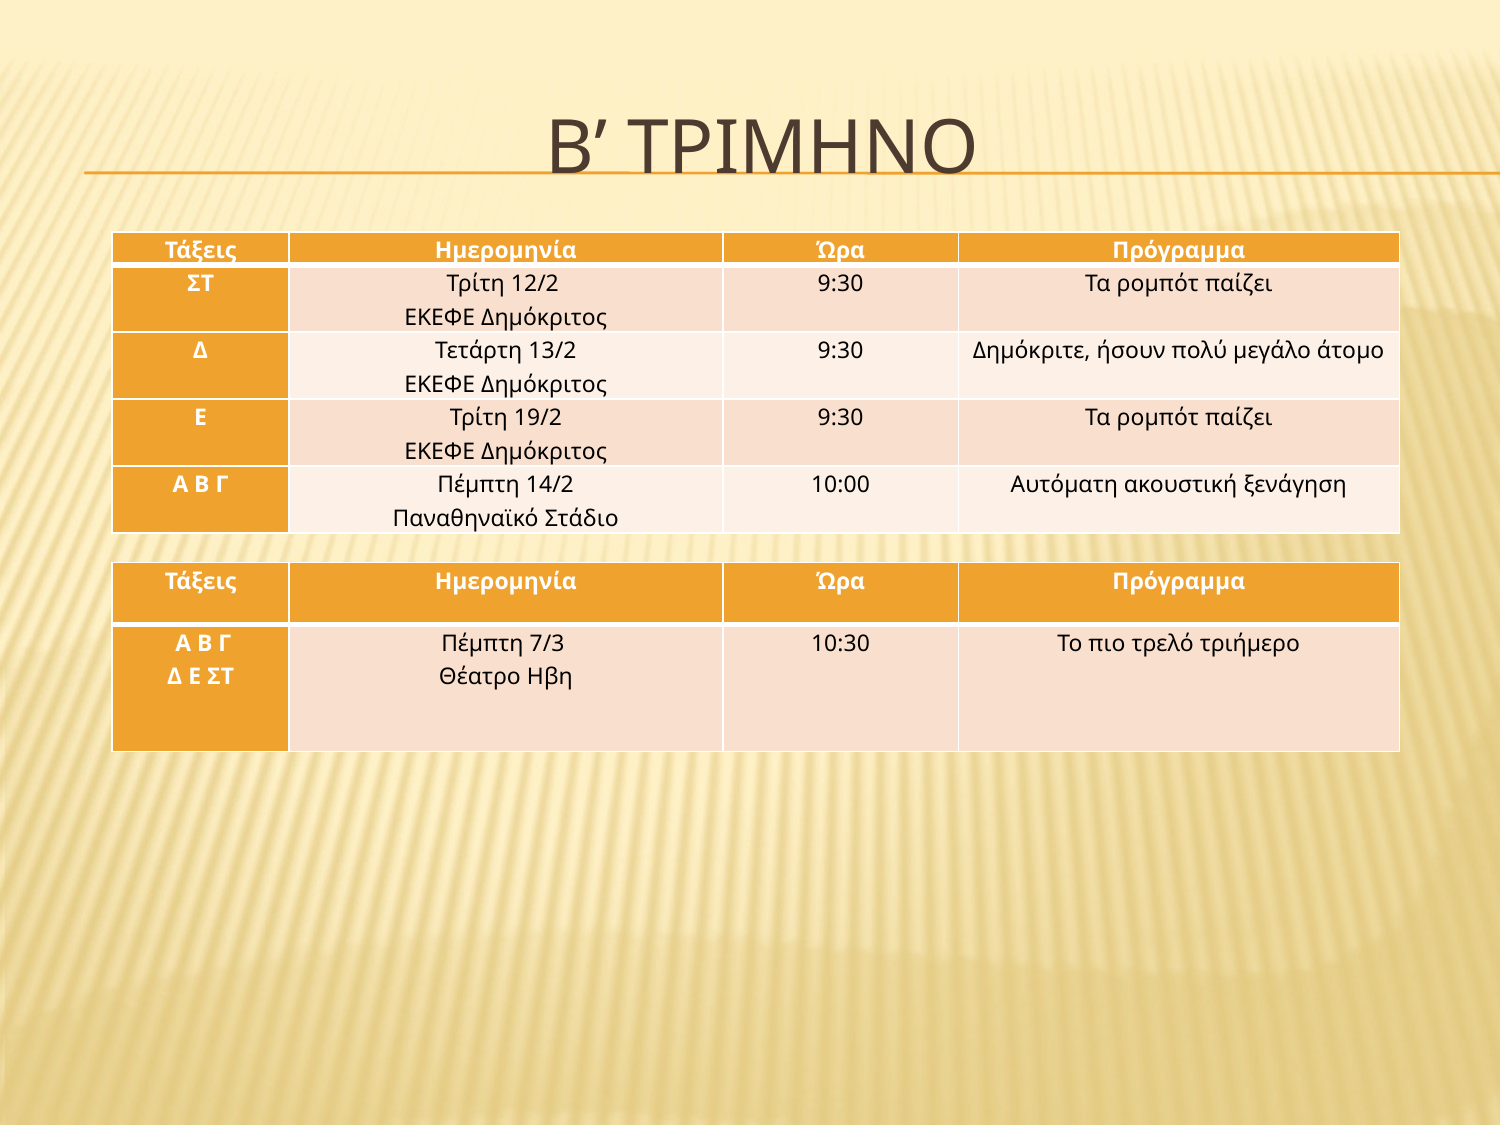

# Β’ τριμηνο
| Τάξεις | Ημερομηνία | Ώρα | Πρόγραμμα |
| --- | --- | --- | --- |
| ΣΤ | Τρίτη 12/2 ΕΚΕΦΕ Δημόκριτος | 9:30 | Τα ρομπότ παίζει |
| Δ | Τετάρτη 13/2 ΕΚΕΦΕ Δημόκριτος | 9:30 | Δημόκριτε, ήσουν πολύ μεγάλο άτομο |
| Ε | Τρίτη 19/2 ΕΚΕΦΕ Δημόκριτος | 9:30 | Τα ρομπότ παίζει |
| Α Β Γ | Πέμπτη 14/2 Παναθηναϊκό Στάδιο | 10:00 | Αυτόματη ακουστική ξενάγηση |
| Τάξεις | Ημερομηνία | Ώρα | Πρόγραμμα |
| --- | --- | --- | --- |
| Α Β Γ Δ Ε ΣΤ | Πέμπτη 7/3 Θέατρο Ηβη | 10:30 | Το πιο τρελό τριήμερο |